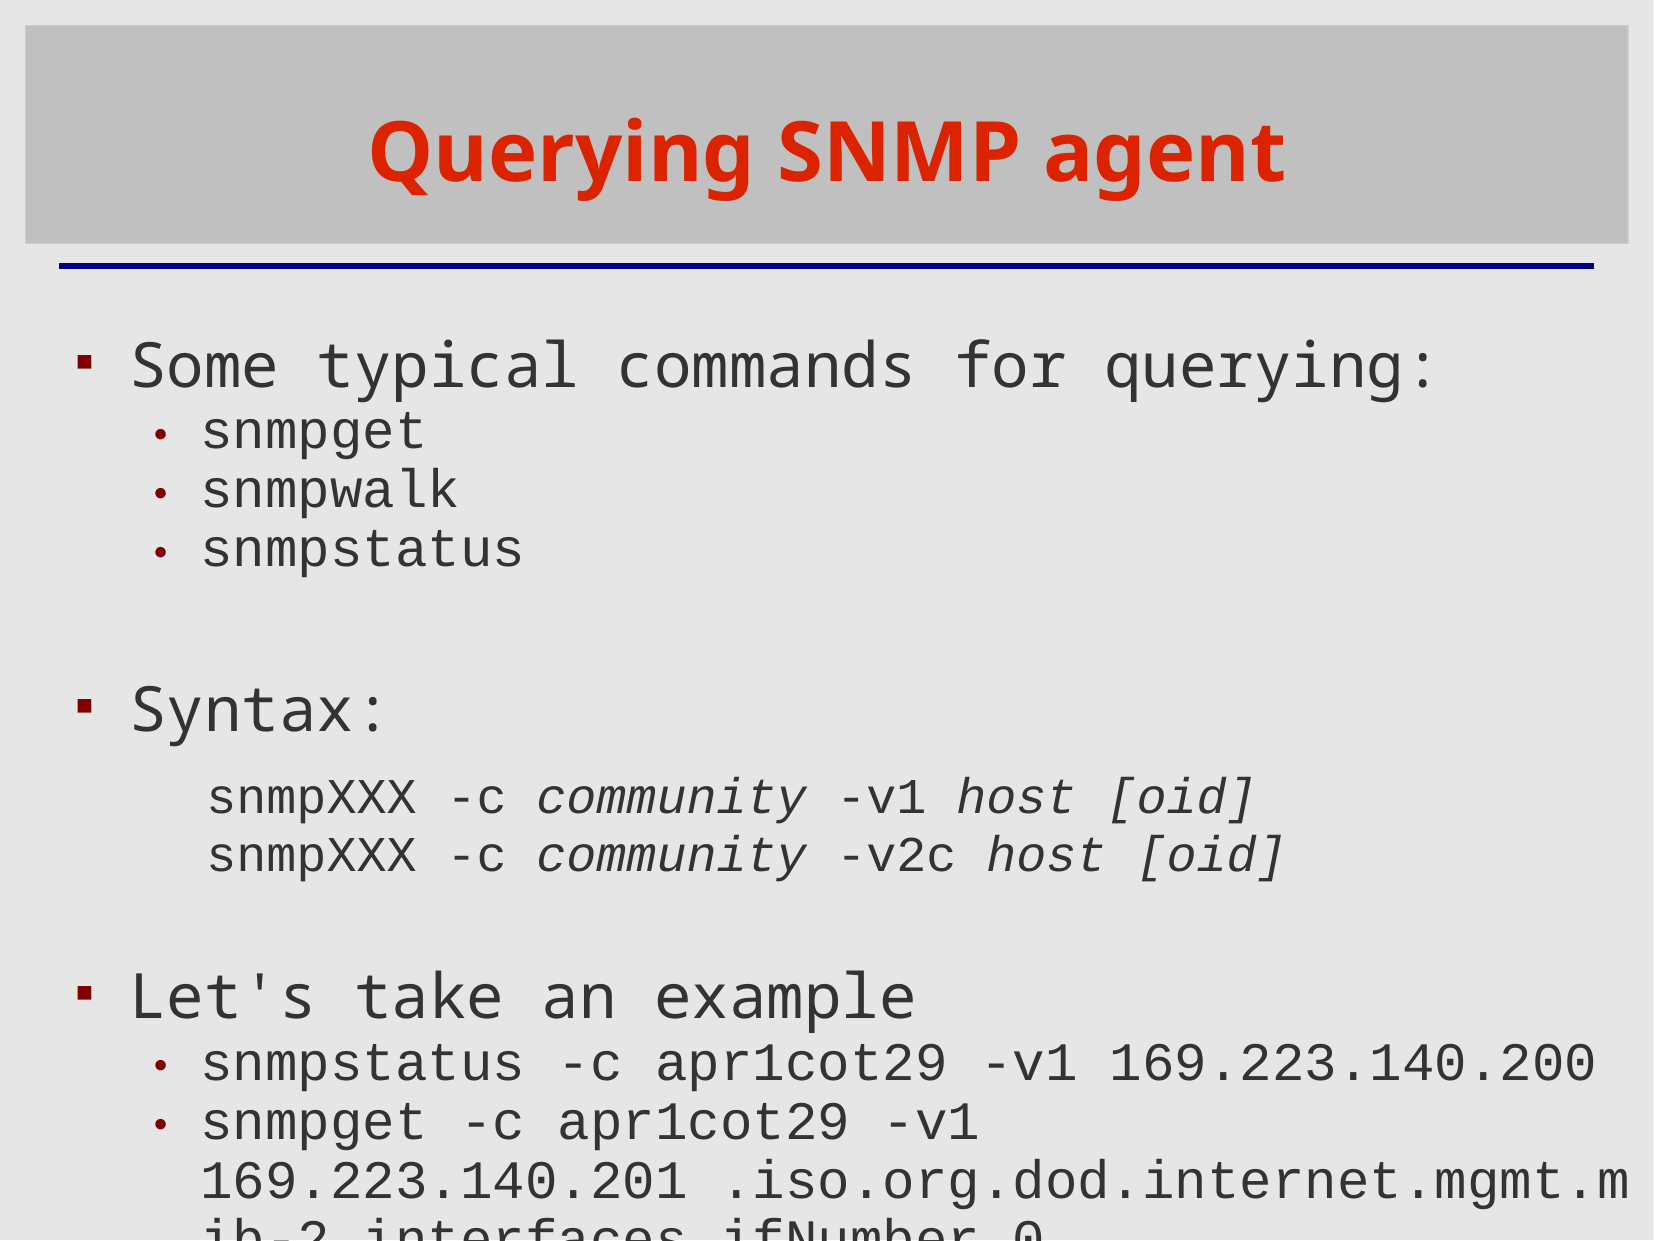

# Querying SNMP agent
Some typical commands for querying:
snmpget
snmpwalk
snmpstatus
Syntax:
		snmpXXX -c community -v1 host [oid]
		snmpXXX -c community -v2c host [oid]
Let's take an example
snmpstatus -c apr1cot29 -v1 169.223.140.200
snmpget -c apr1cot29 -v1 169.223.140.201 .iso.org.dod.internet.mgmt.mib-2.interfaces.ifNumber.0
snmpwalk -c apr1cot29 -v1 169.223.140.201 ifDescr